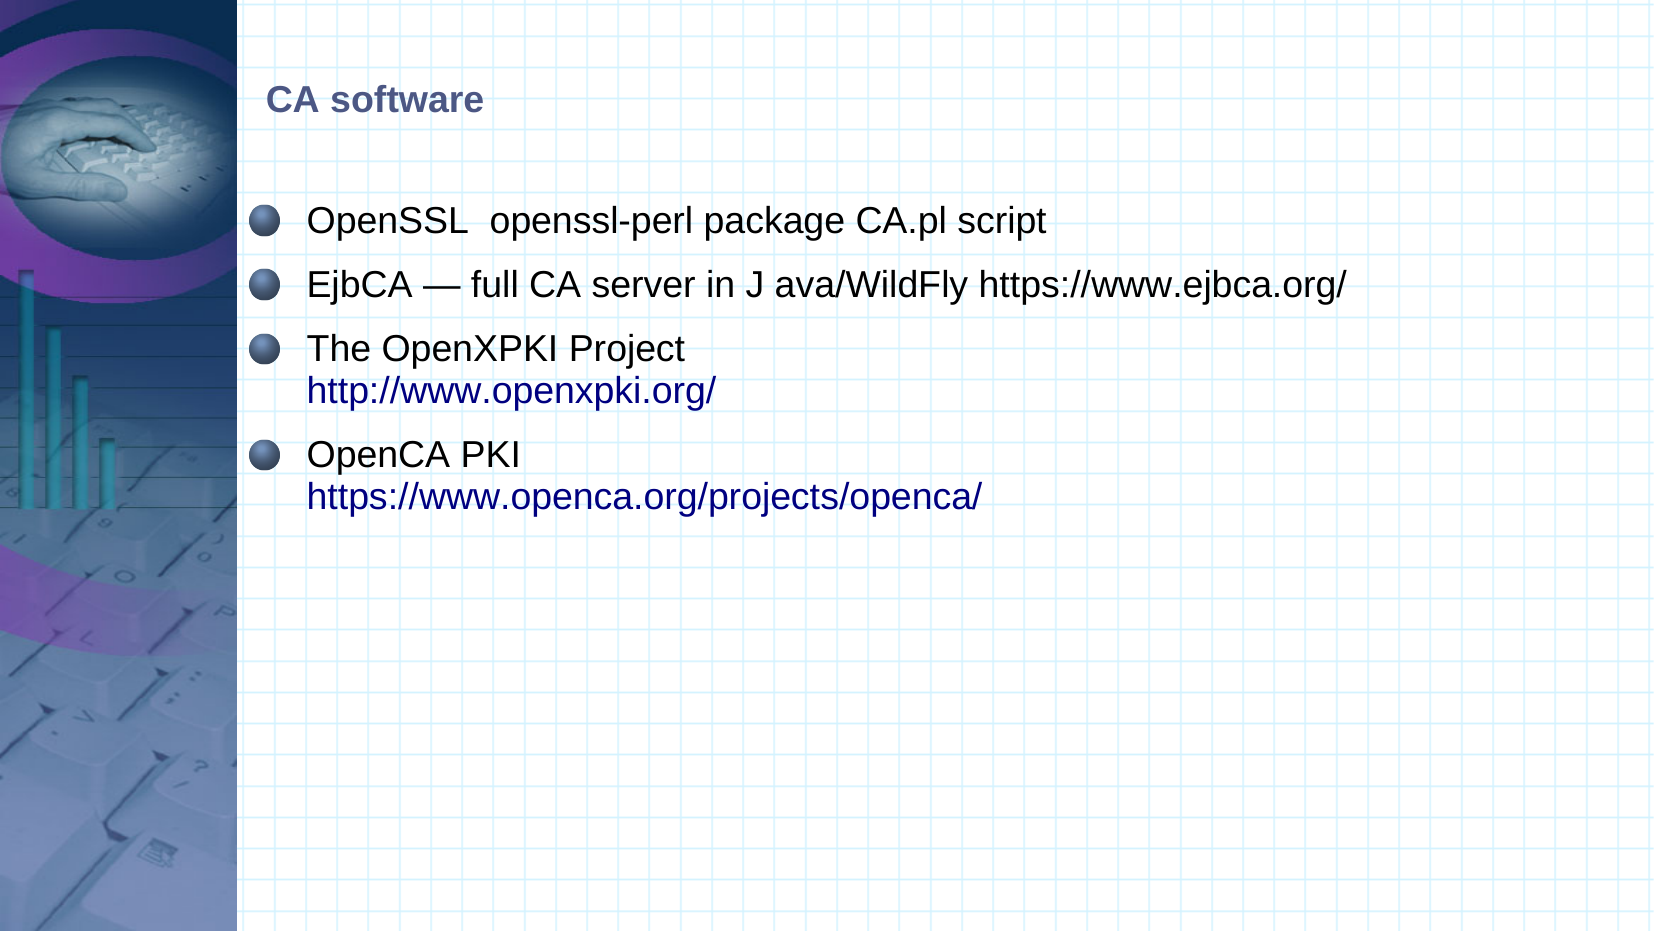

# CA software
OpenSSL openssl-perl package CA.pl script
EjbCA — full CA server in J ava/WildFly https://www.ejbca.org/
The OpenXPKI Project
http://www.openxpki.org/
OpenCA PKI
https://www.openca.org/projects/openca/